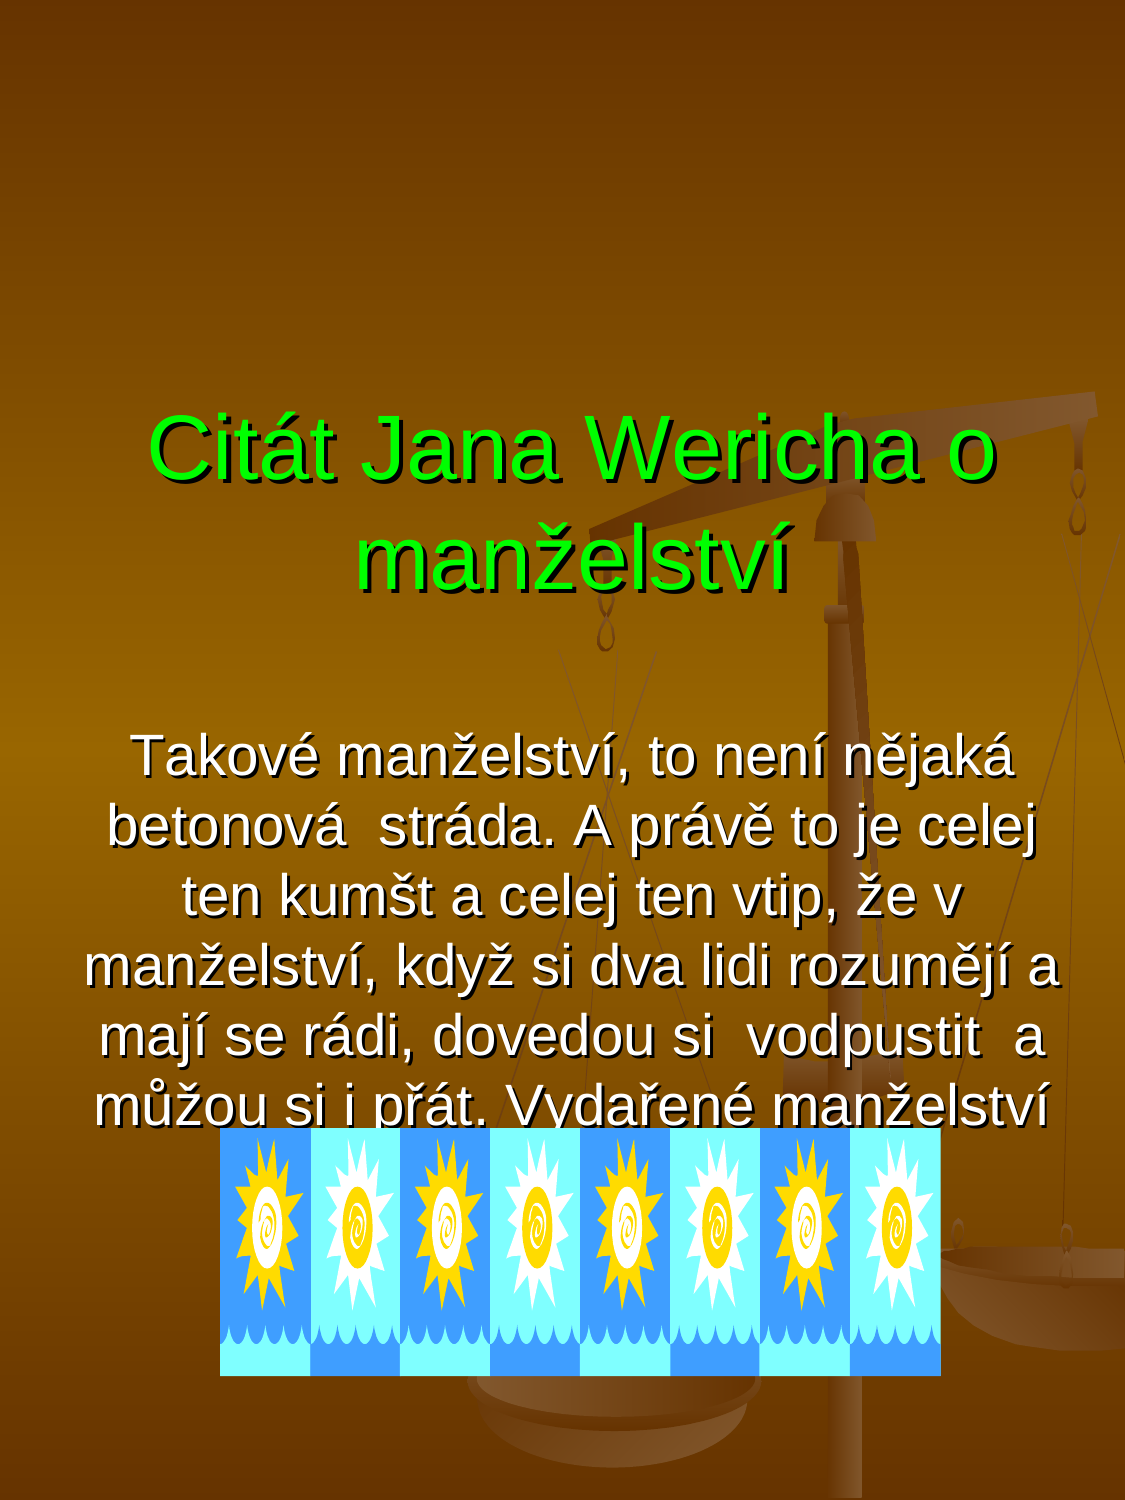

# Citát Jana Wericha o manželství Takové manželství, to není nějaká betonová stráda. A právě to je celej ten kumšt a celej ten vtip, že v manželství, když si dva lidi rozumějí a mají se rádi, dovedou si vodpustit a můžou si i přát. Vydařené manželství je div světa.